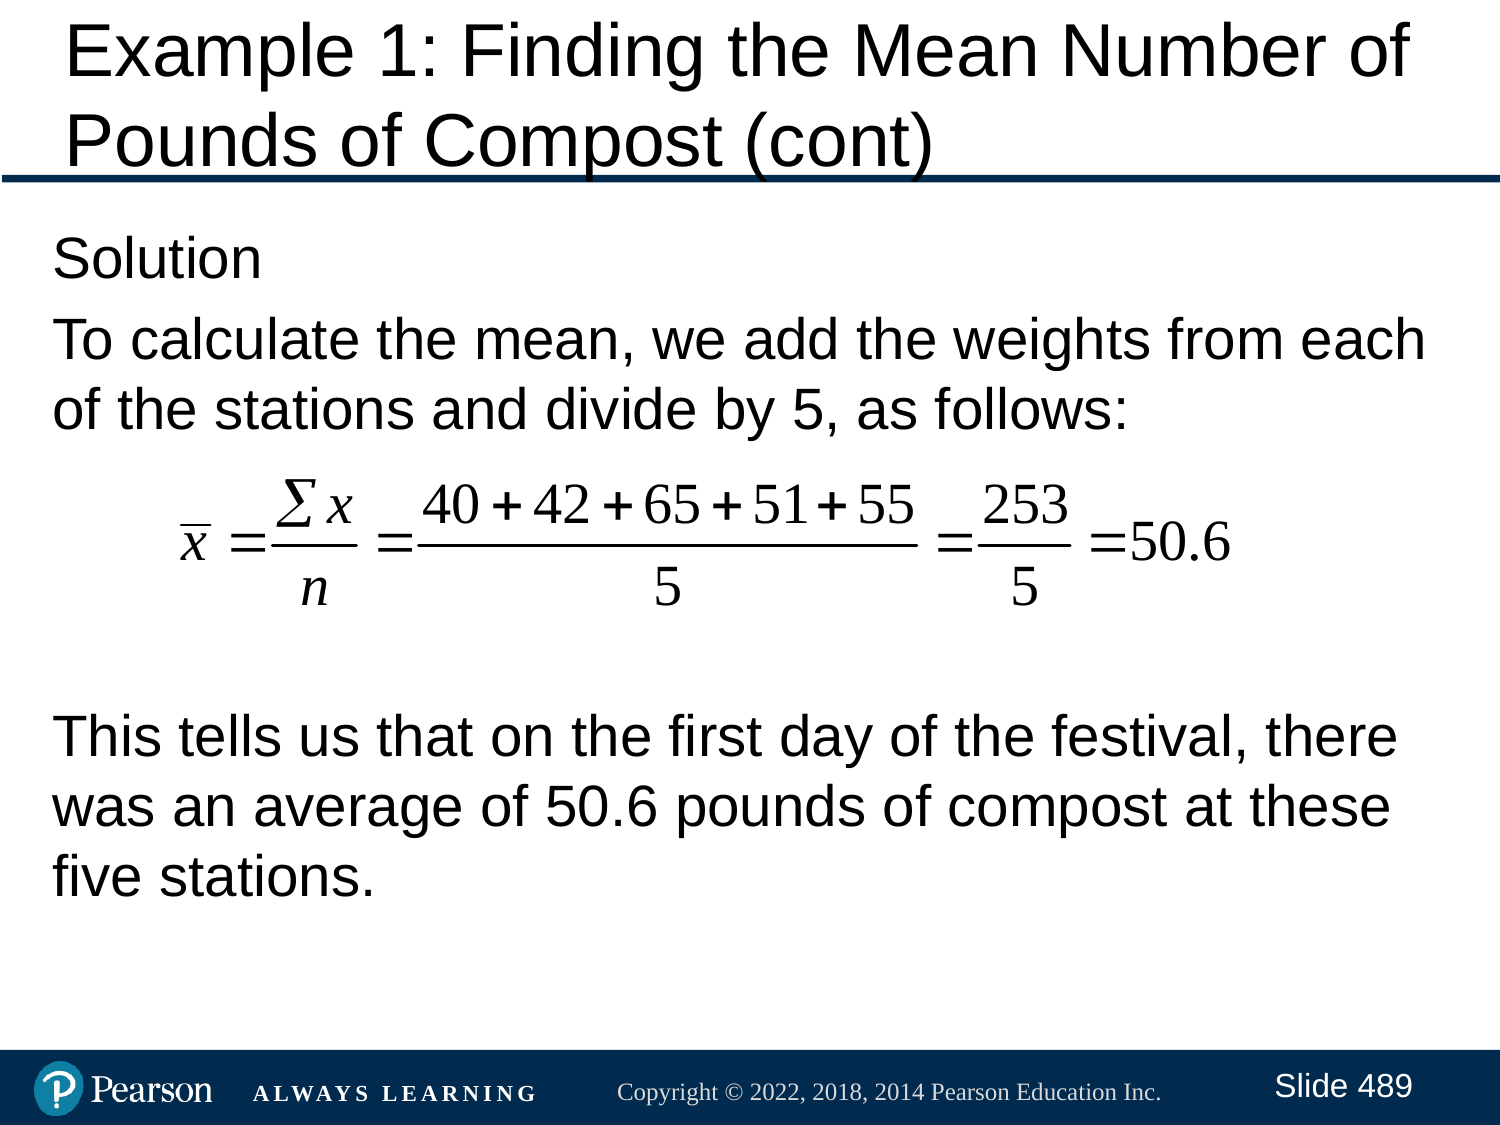

# Example 1: Finding the Mean Number of Pounds of Compost (cont)
Solution
To calculate the mean, we add the weights from each of the stations and divide by 5, as follows:
This tells us that on the first day of the festival, there was an average of 50.6 pounds of compost at these five stations.